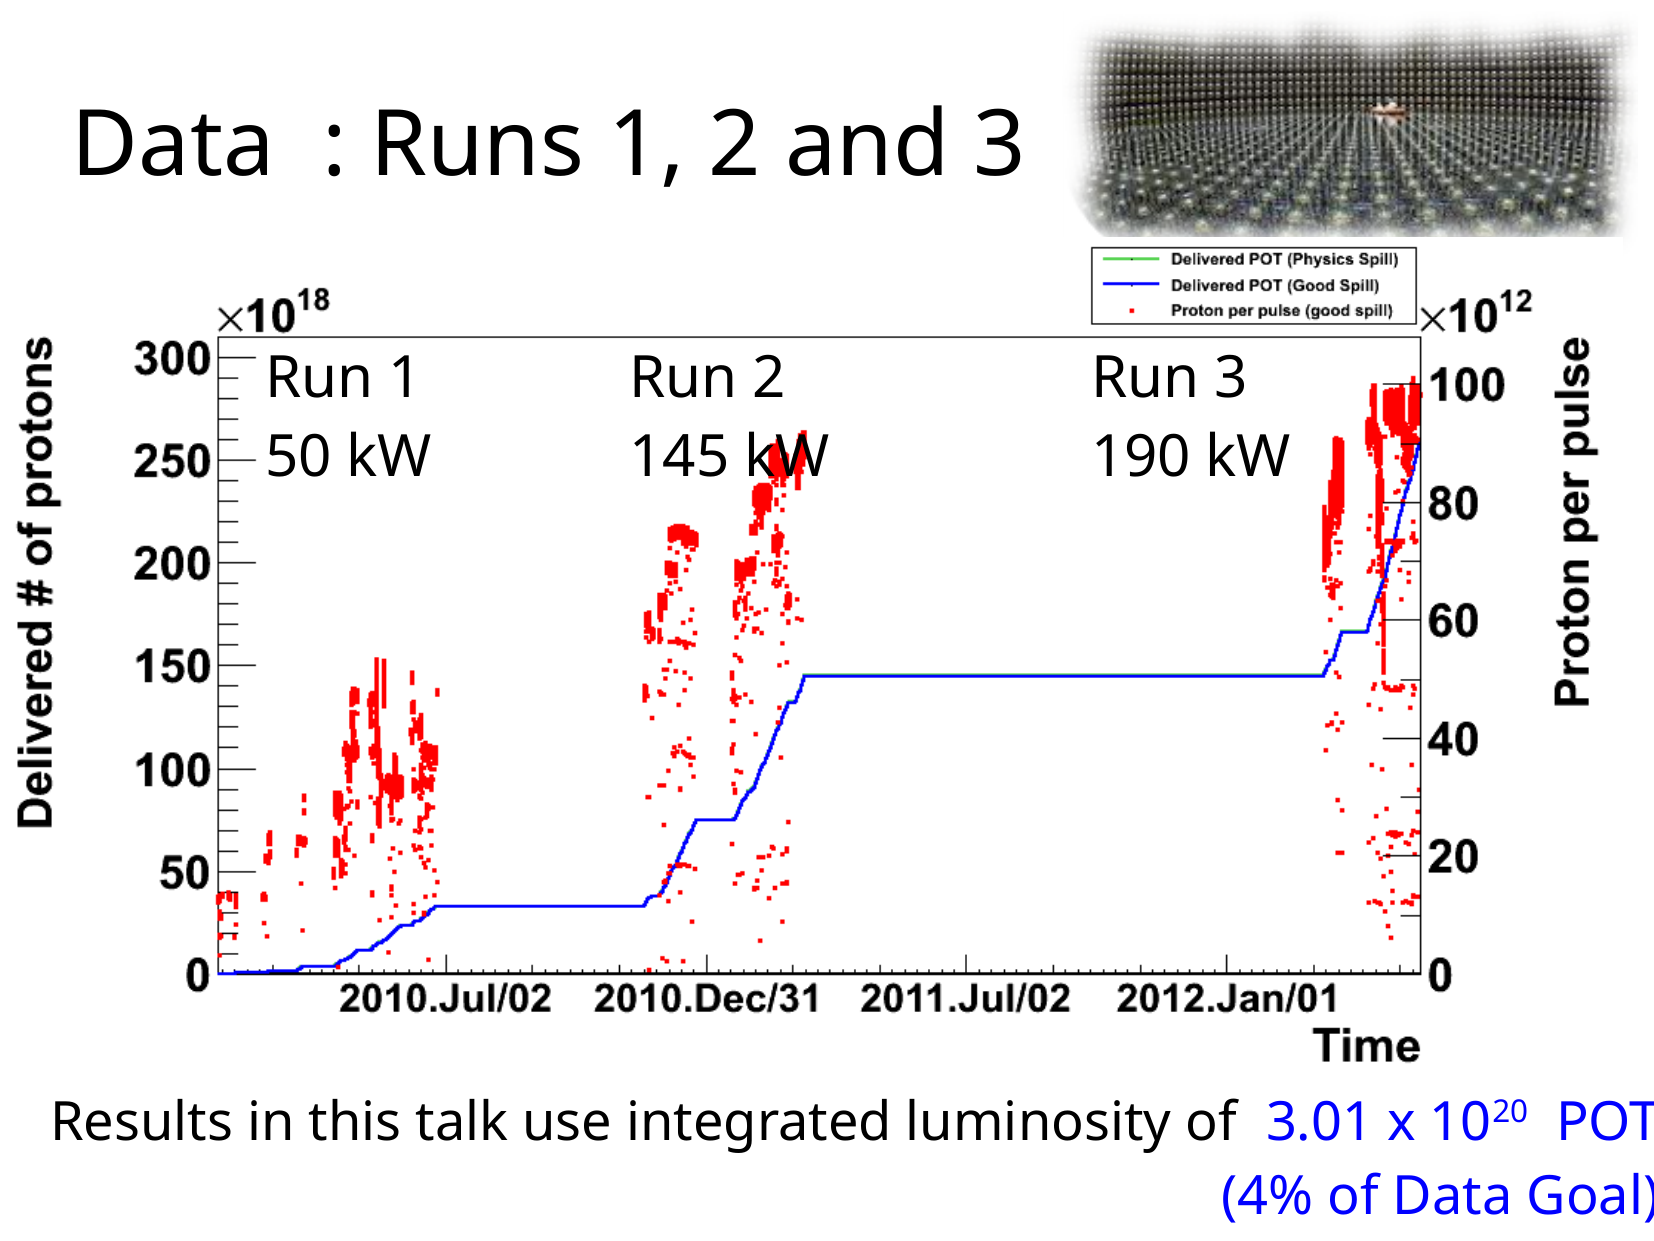

# Data : Runs 1, 2 and 3
Run 1
50 kW
Run 2
145 kW
Run 3
190 kW
Results in this talk use integrated luminosity of 3.01 x 1020 POT
 (4% of Data Goal)